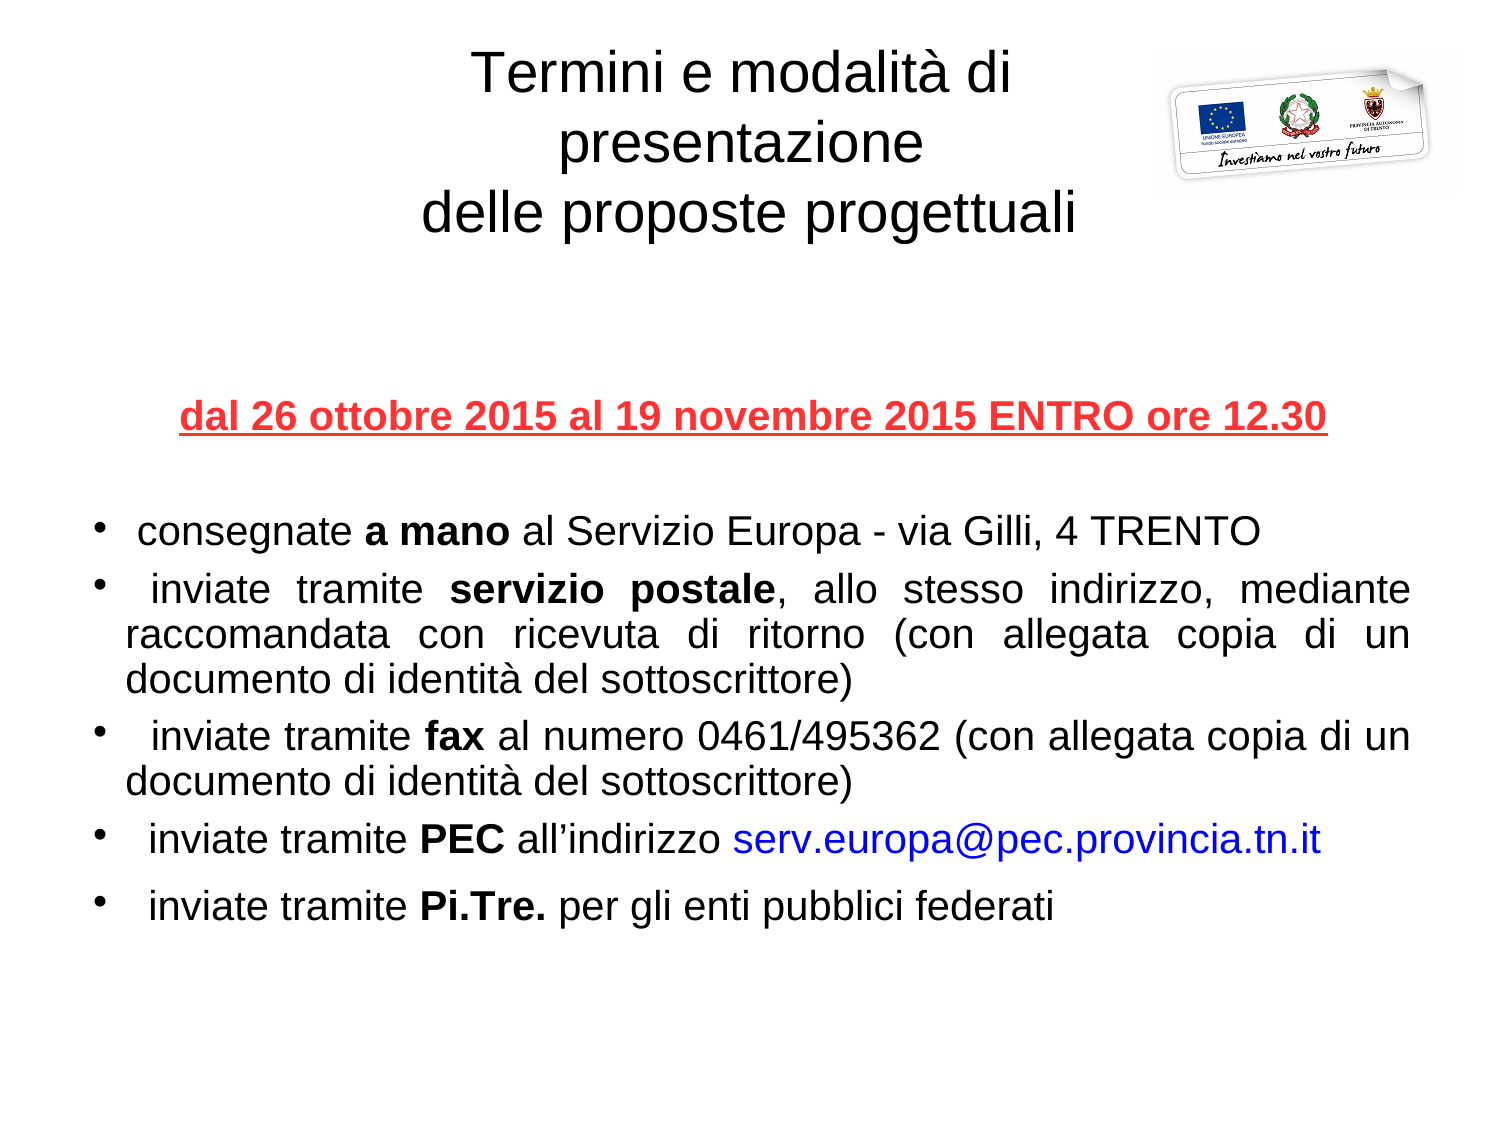

# Termini e modalità di presentazione delle proposte progettuali
dal 26 ottobre 2015 al 19 novembre 2015 ENTRO ore 12.30
 consegnate a mano al Servizio Europa - via Gilli, 4 TRENTO
 inviate tramite servizio postale, allo stesso indirizzo, mediante raccomandata con ricevuta di ritorno (con allegata copia di un documento di identità del sottoscrittore)
 inviate tramite fax al numero 0461/495362 (con allegata copia di un documento di identità del sottoscrittore)
 inviate tramite PEC all’indirizzo serv.europa@pec.provincia.tn.it
 inviate tramite Pi.Tre. per gli enti pubblici federati